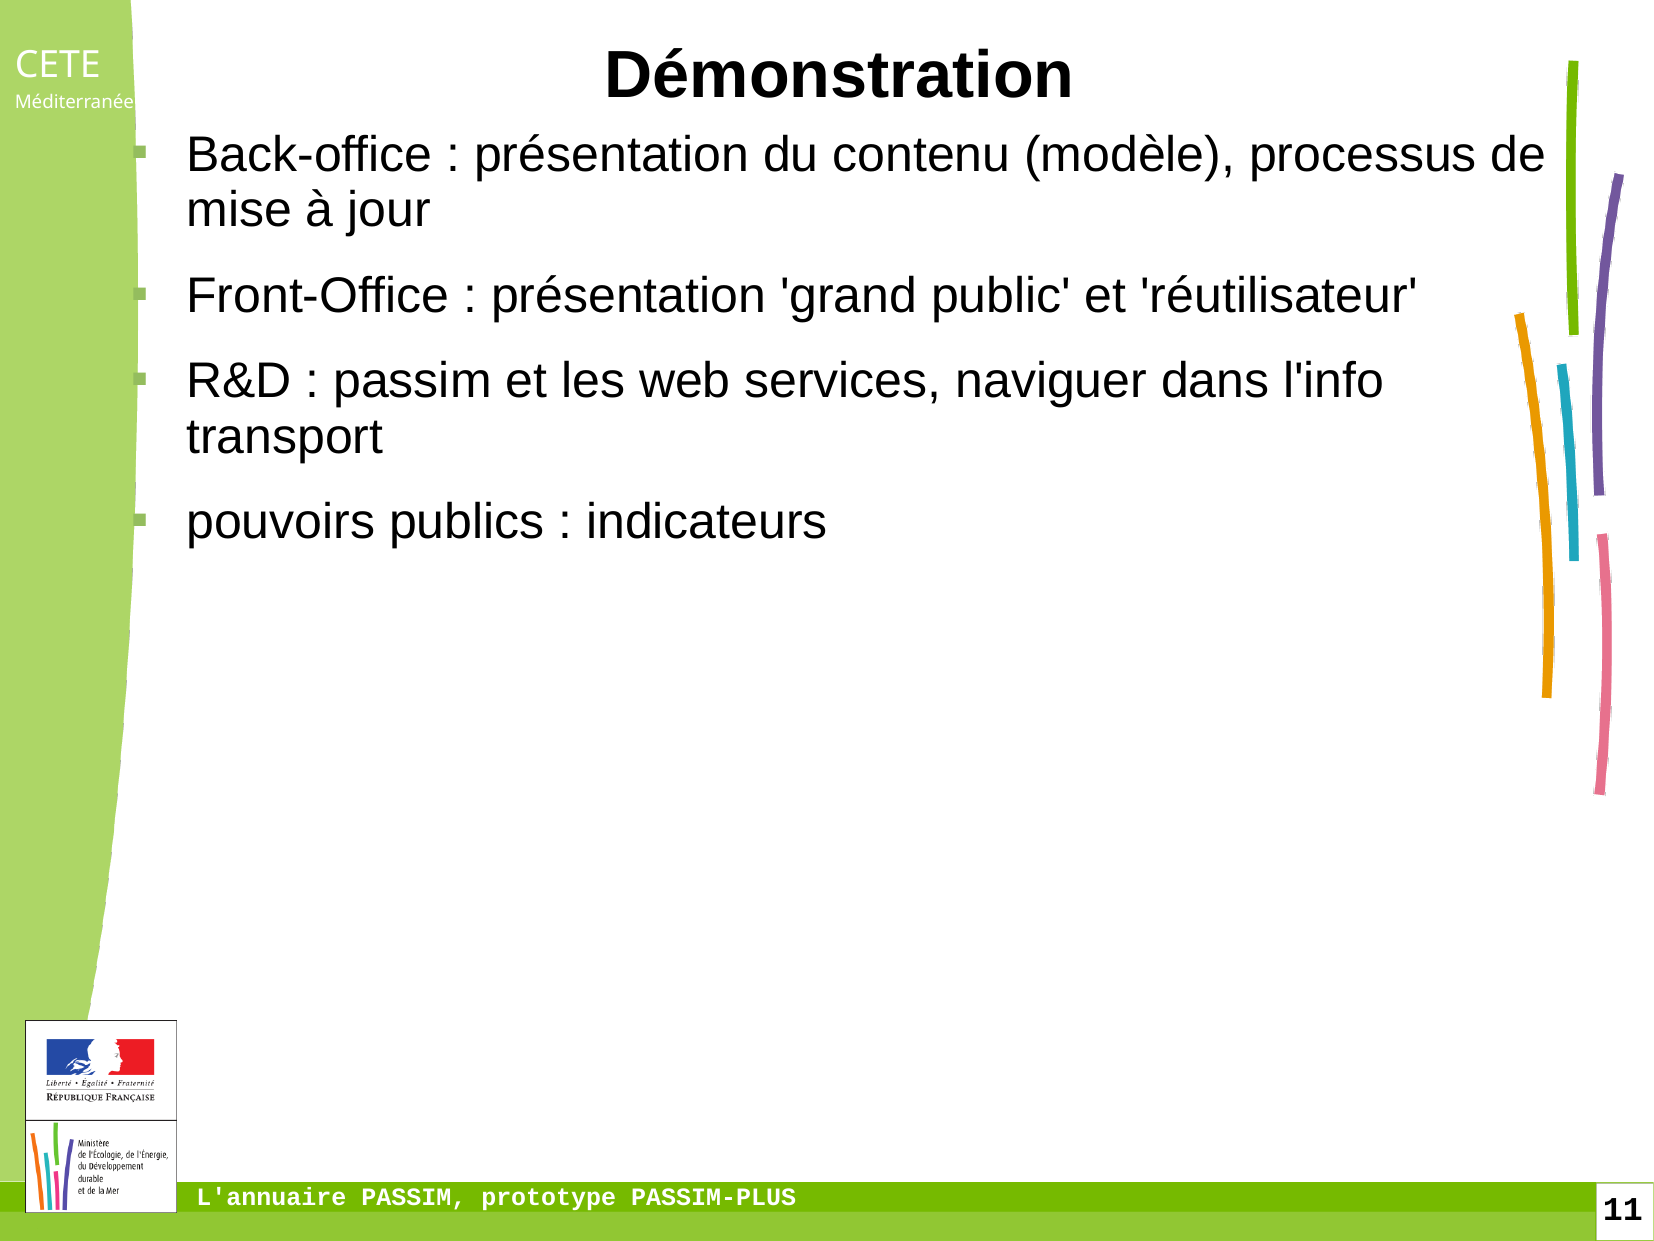

Démonstration
Back-office : présentation du contenu (modèle), processus de mise à jour
Front-Office : présentation 'grand public' et 'réutilisateur'
R&D : passim et les web services, naviguer dans l'info transport
pouvoirs publics : indicateurs
11